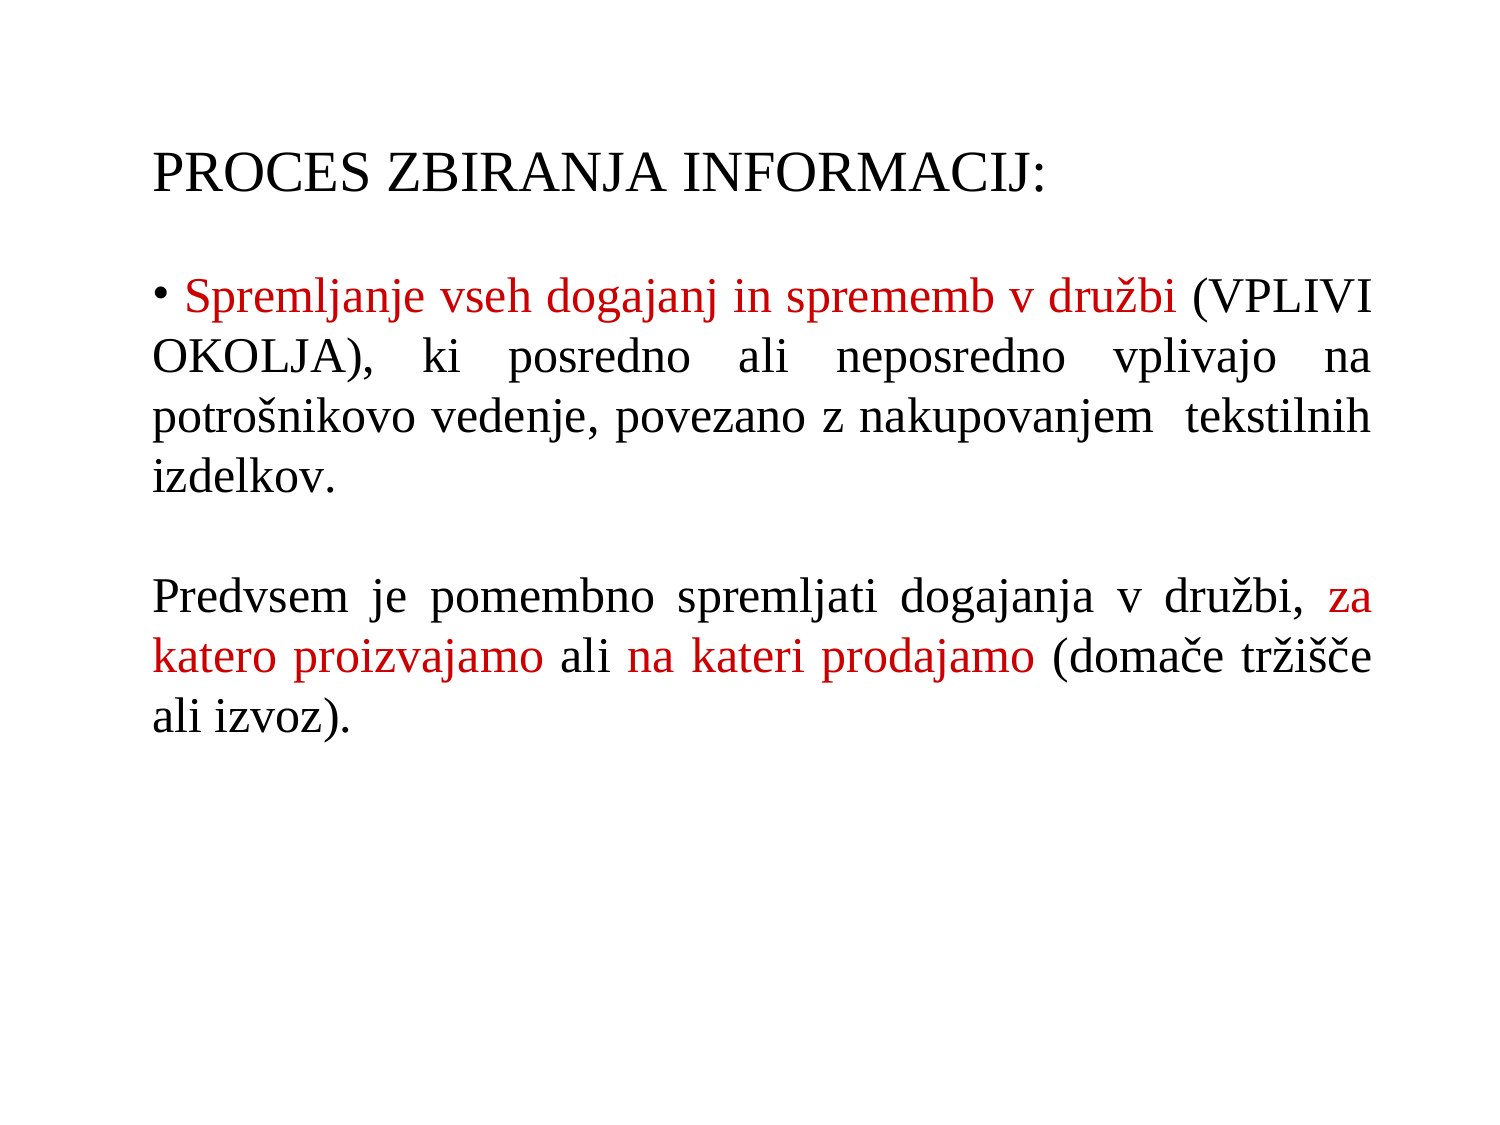

PROCES ZBIRANJA INFORMACIJ:
 Spremljanje vseh dogajanj in sprememb v družbi (VPLIVI OKOLJA), ki posredno ali neposredno vplivajo na potrošnikovo vedenje, povezano z nakupovanjem tekstilnih izdelkov.
Predvsem je pomembno spremljati dogajanja v družbi, za katero proizvajamo ali na kateri prodajamo (domače tržišče ali izvoz).